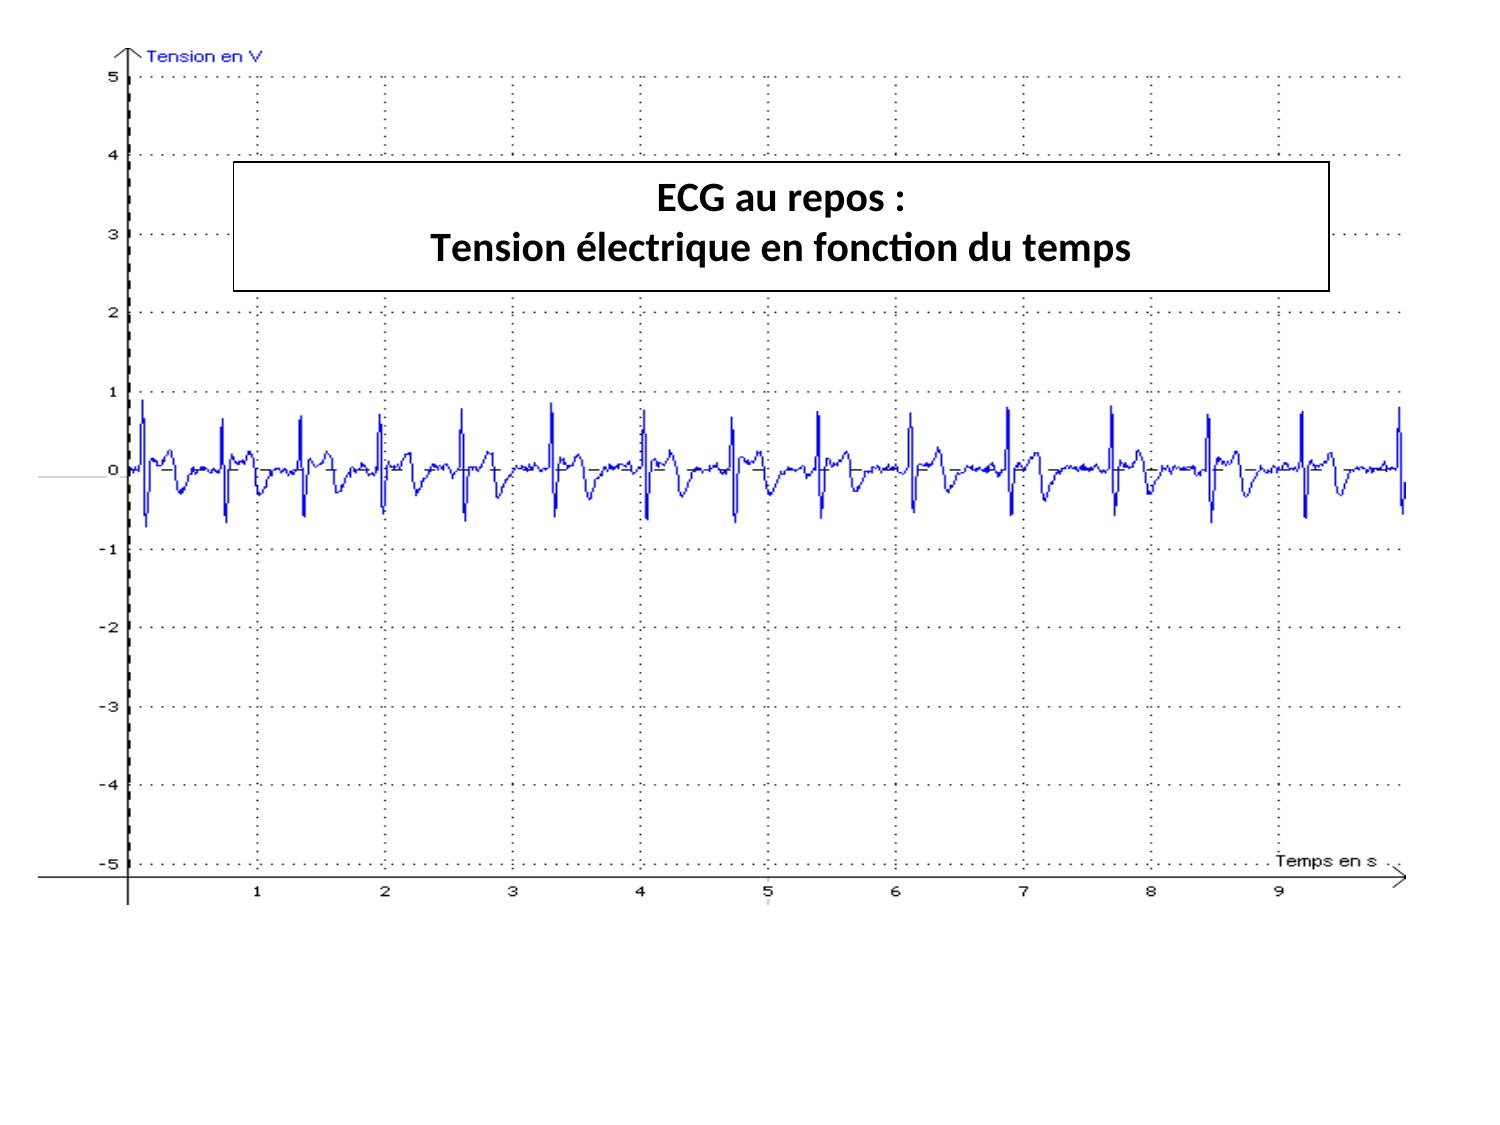

ECG au repos :
Tension électrique en fonction du temps